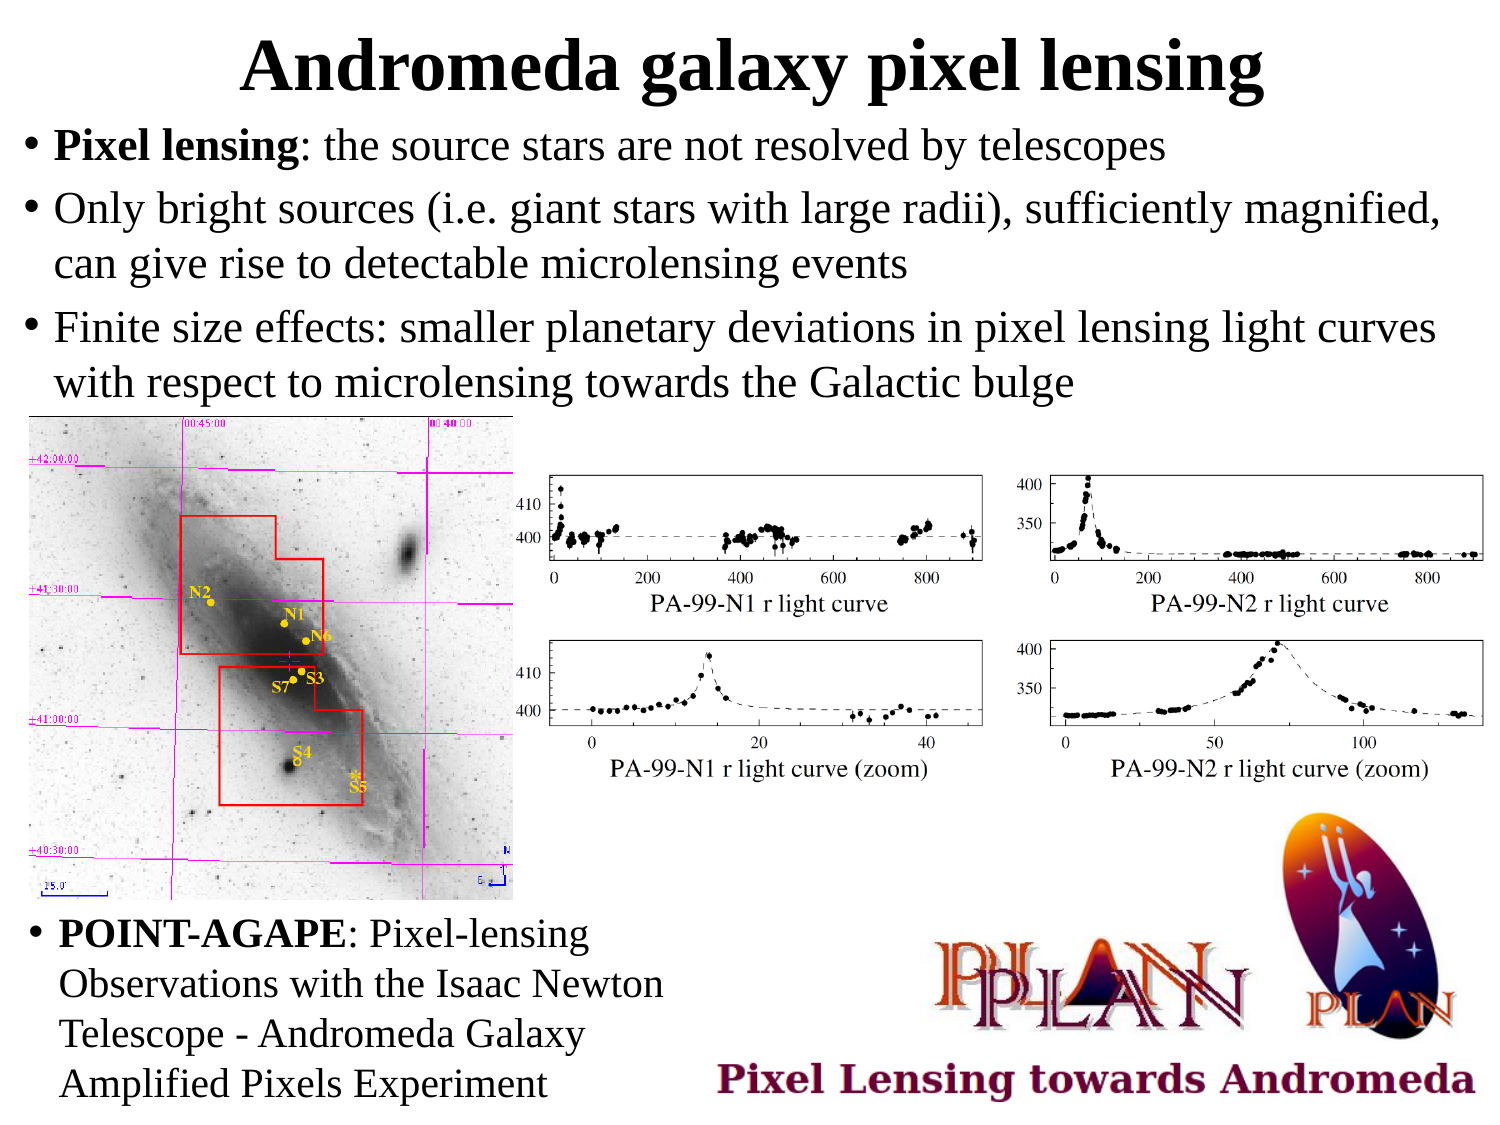

# Andromeda galaxy pixel lensing
Pixel lensing: the source stars are not resolved by telescopes
Only bright sources (i.e. giant stars with large radii), sufficiently magnified, can give rise to detectable microlensing events
Finite size effects: smaller planetary deviations in pixel lensing light curves with respect to microlensing towards the Galactic bulge
POINT-AGAPE: Pixel-lensing Observations with the Isaac Newton Telescope - Andromeda Galaxy Amplified Pixels Experiment